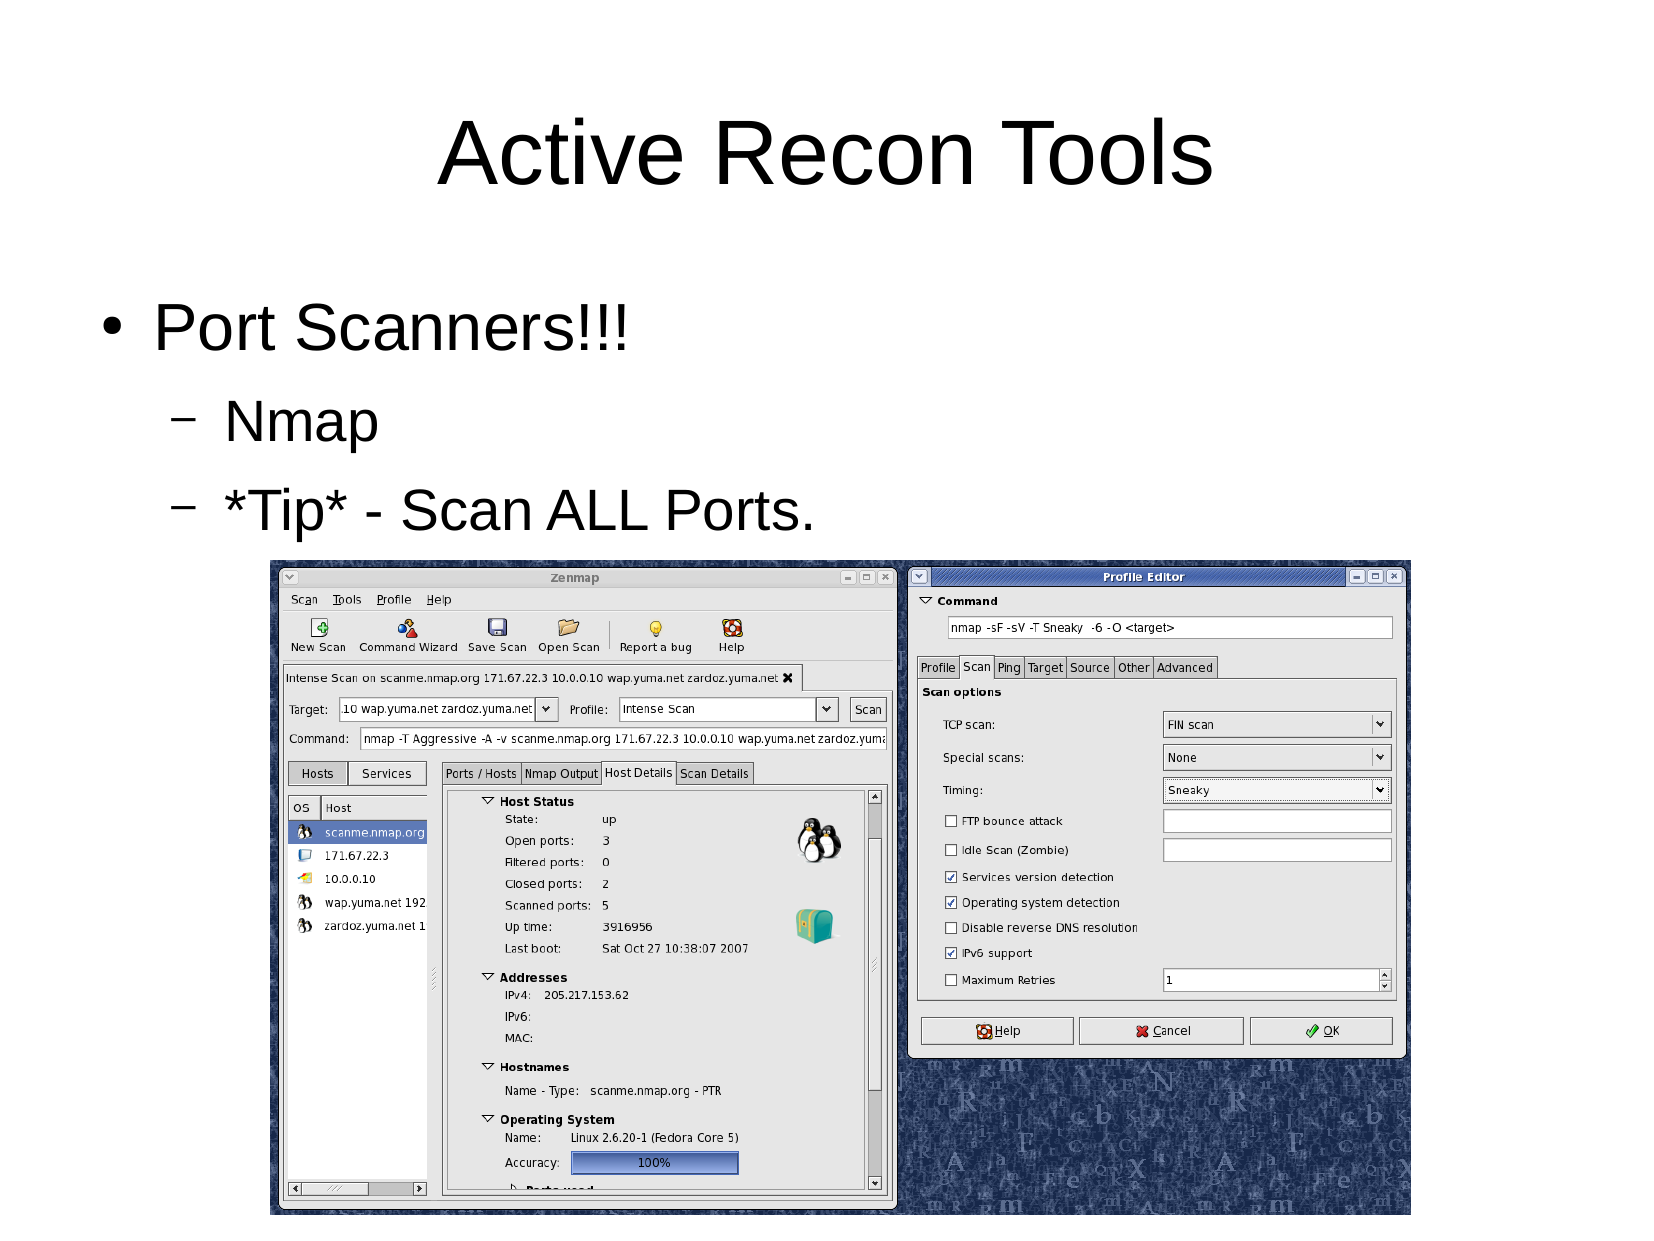

# Active Recon Tools
Port Scanners!!!
Nmap
*Tip* - Scan ALL Ports.